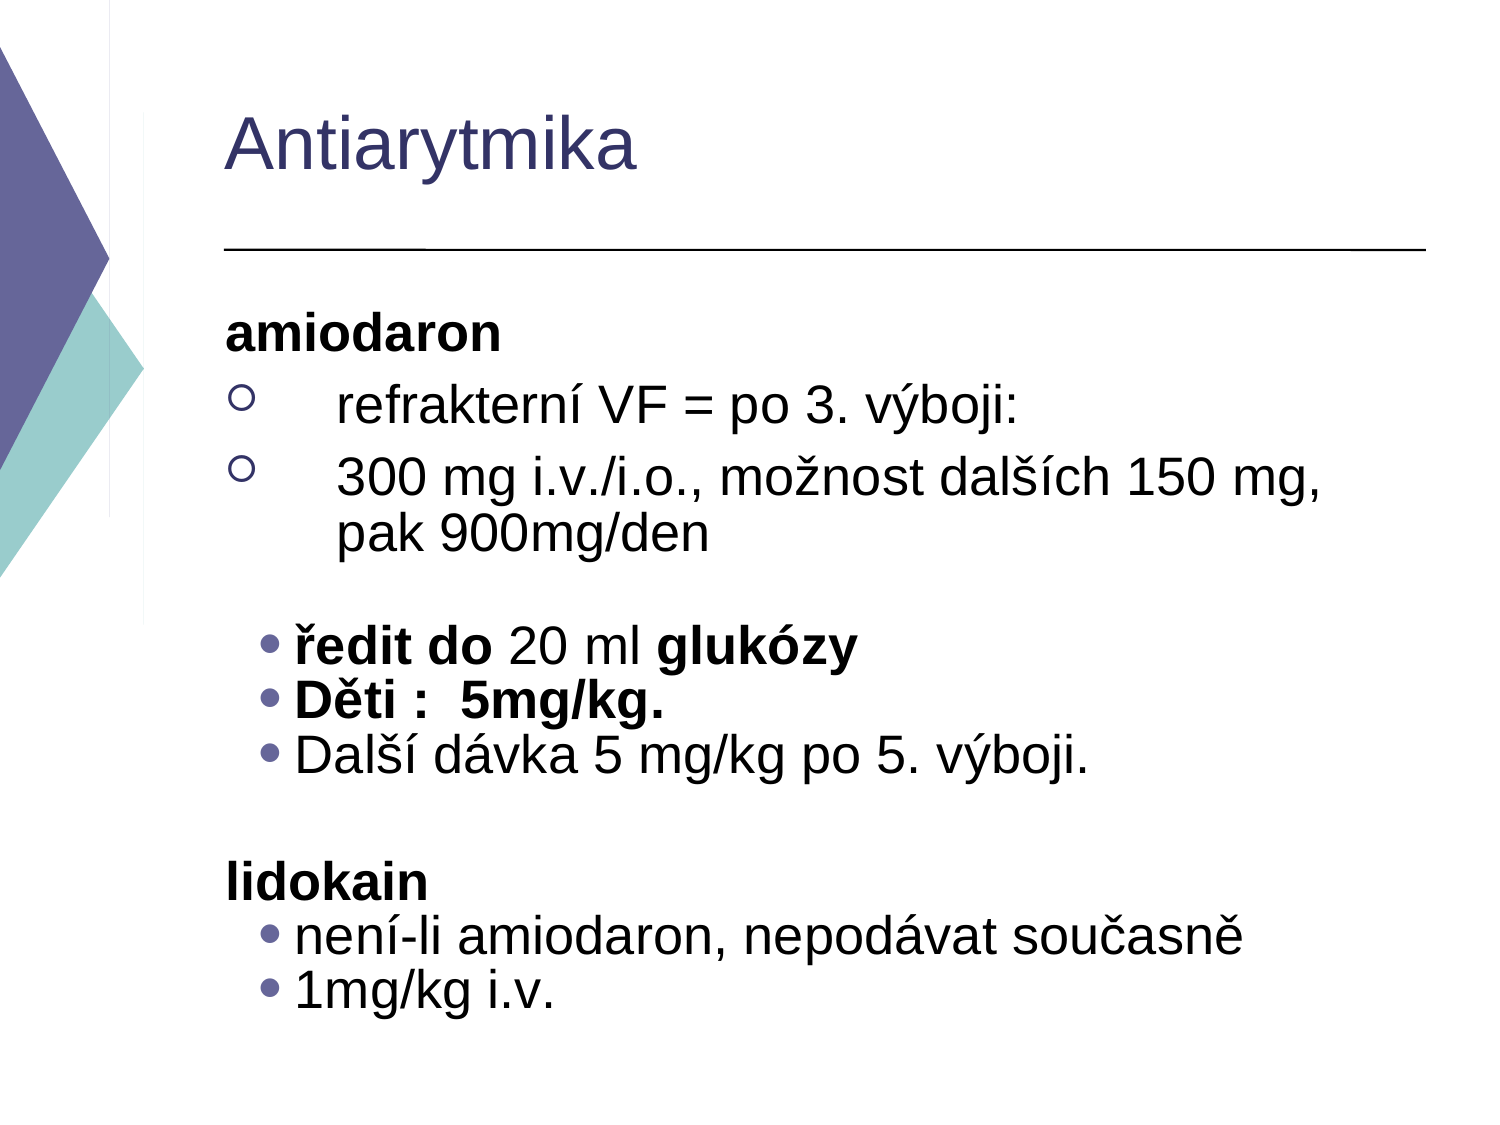

# Antiarytmika
amiodaron
refrakterní VF = po 3. výboji:
300 mg i.v./i.o., možnost dalších 150 mg,
pak 900mg/den
ředit do 20 ml glukózy
Děti : 5mg/kg.
Další dávka 5 mg/kg po 5. výboji.
lidokain
není-li amiodaron, nepodávat současně
1mg/kg i.v.